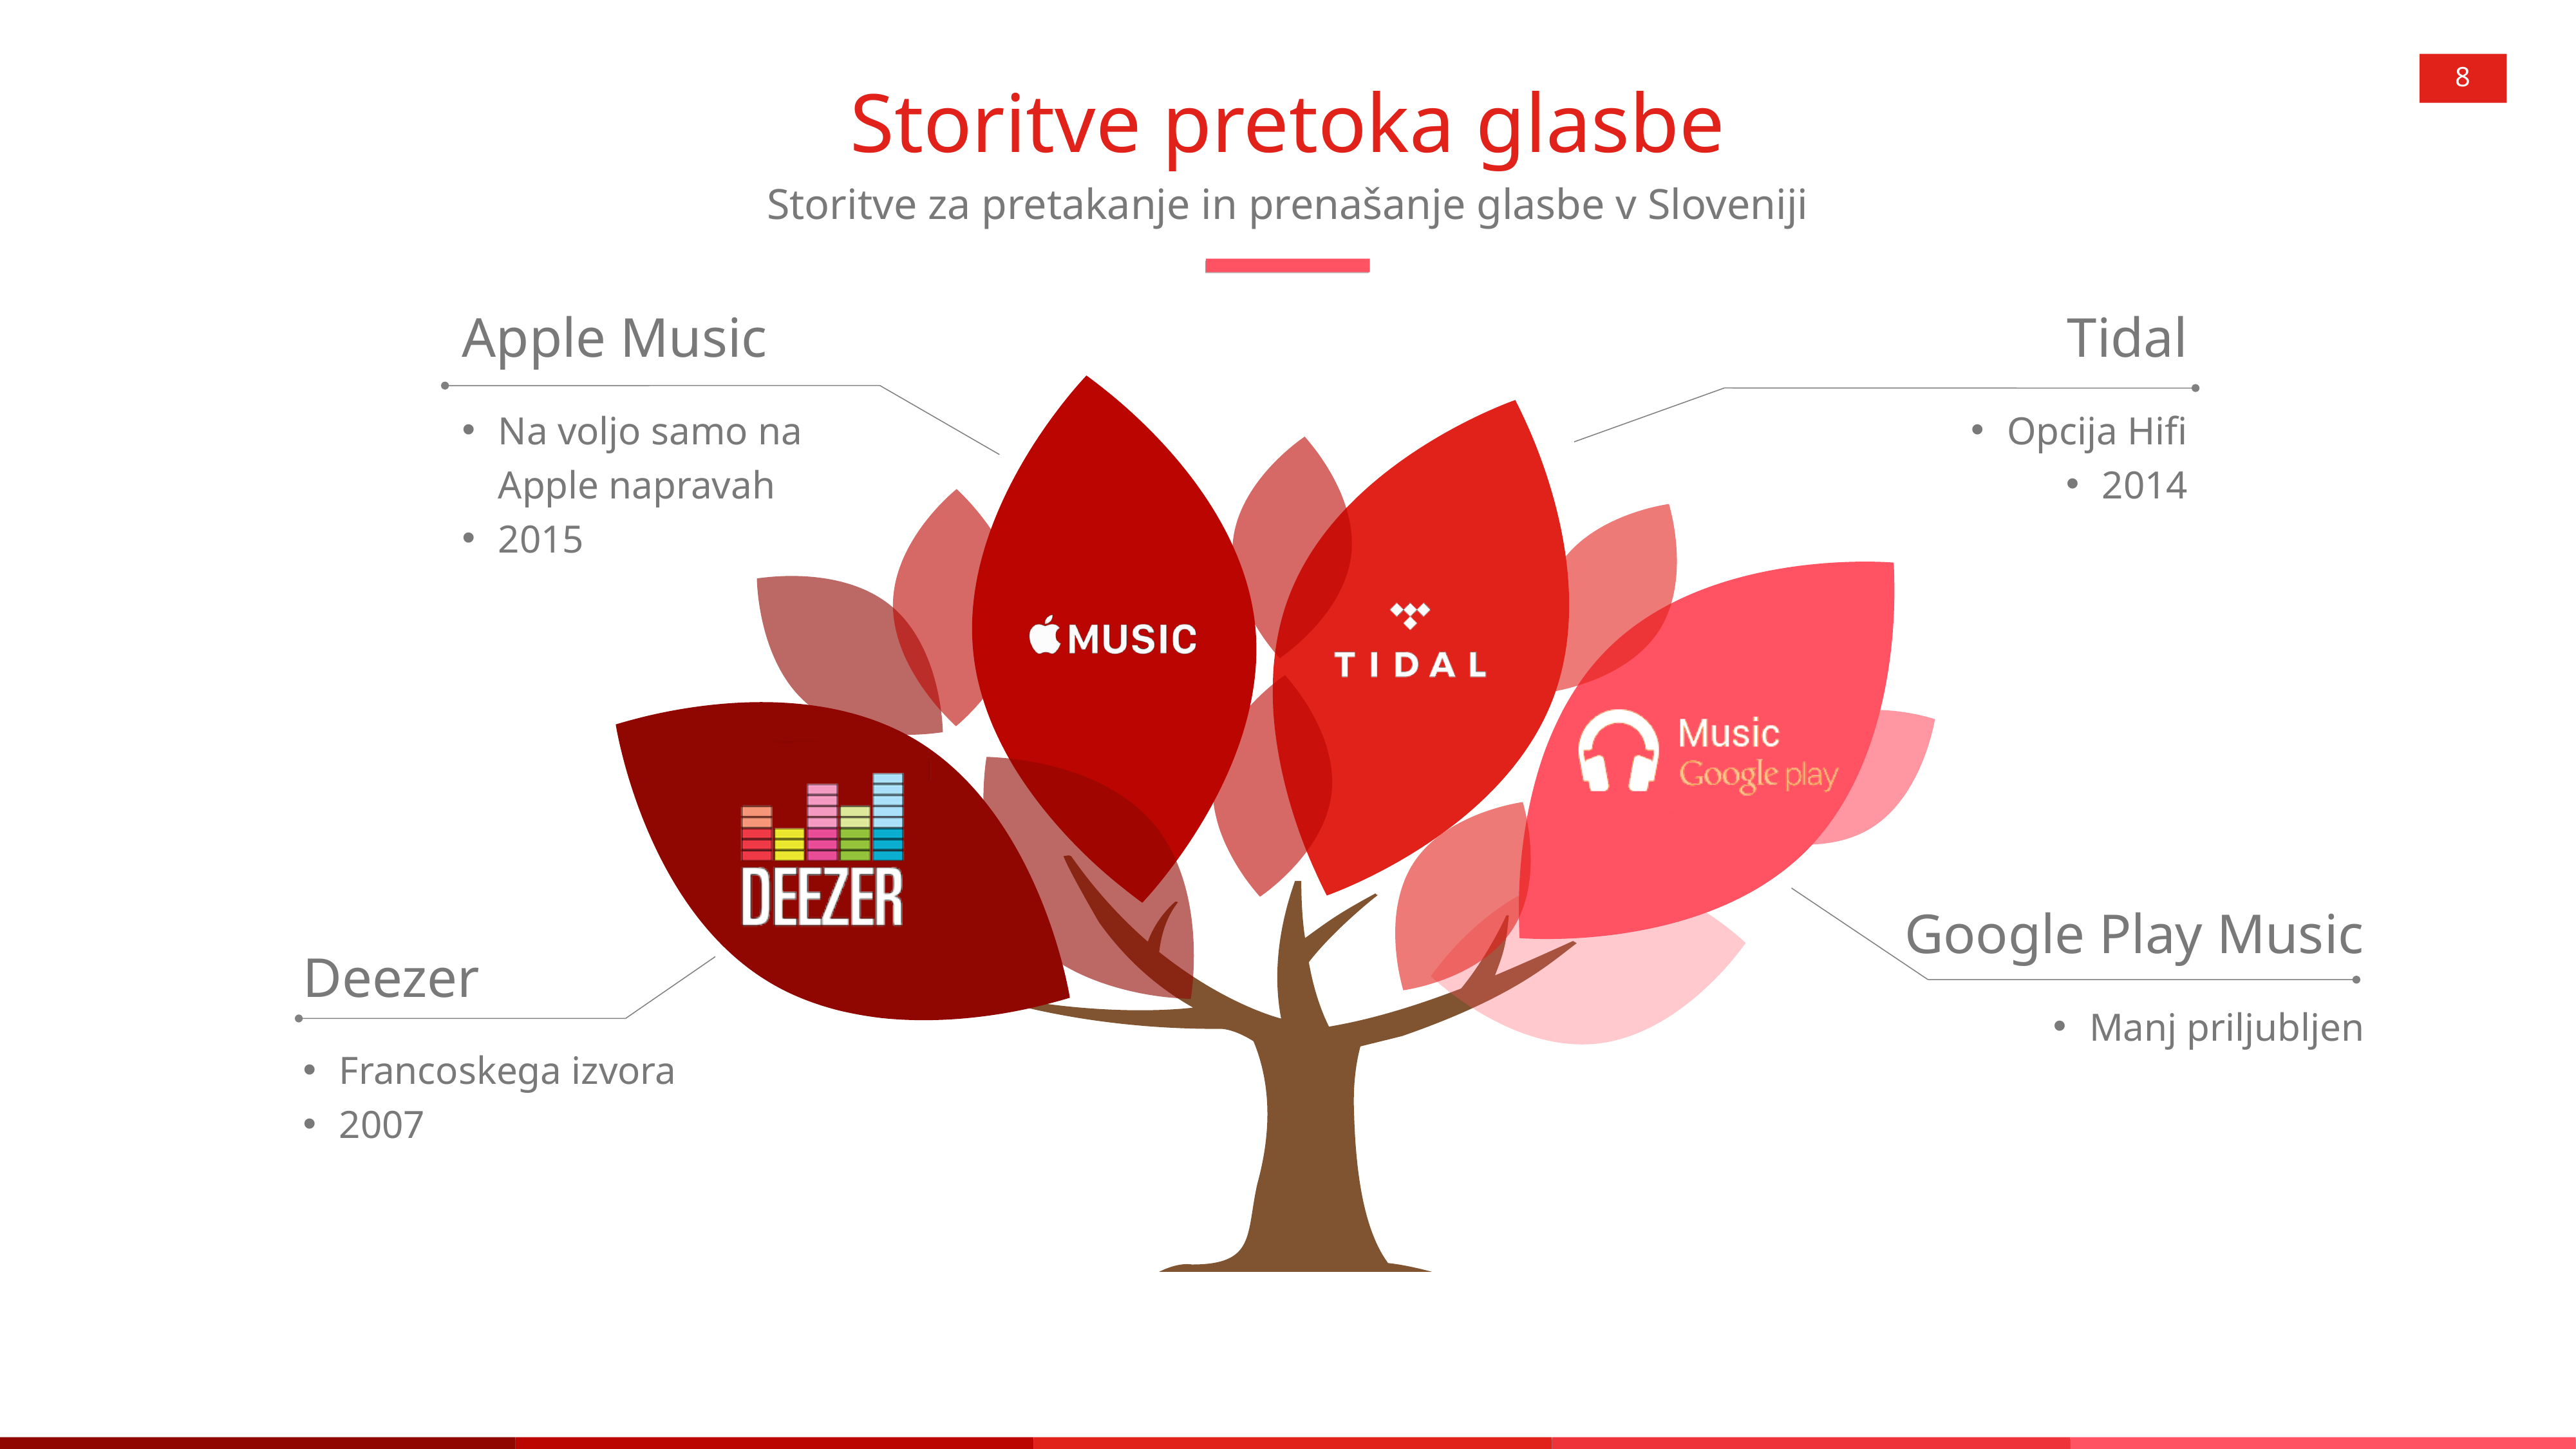

# Storitve pretoka glasbe
Storitve za pretakanje in prenašanje glasbe v Sloveniji
Apple Music
Na voljo samo na Apple napravah
2015
Tidal
Opcija Hifi
2014
Google Play Music
Manj priljubljen
Deezer
Francoskega izvora
2007